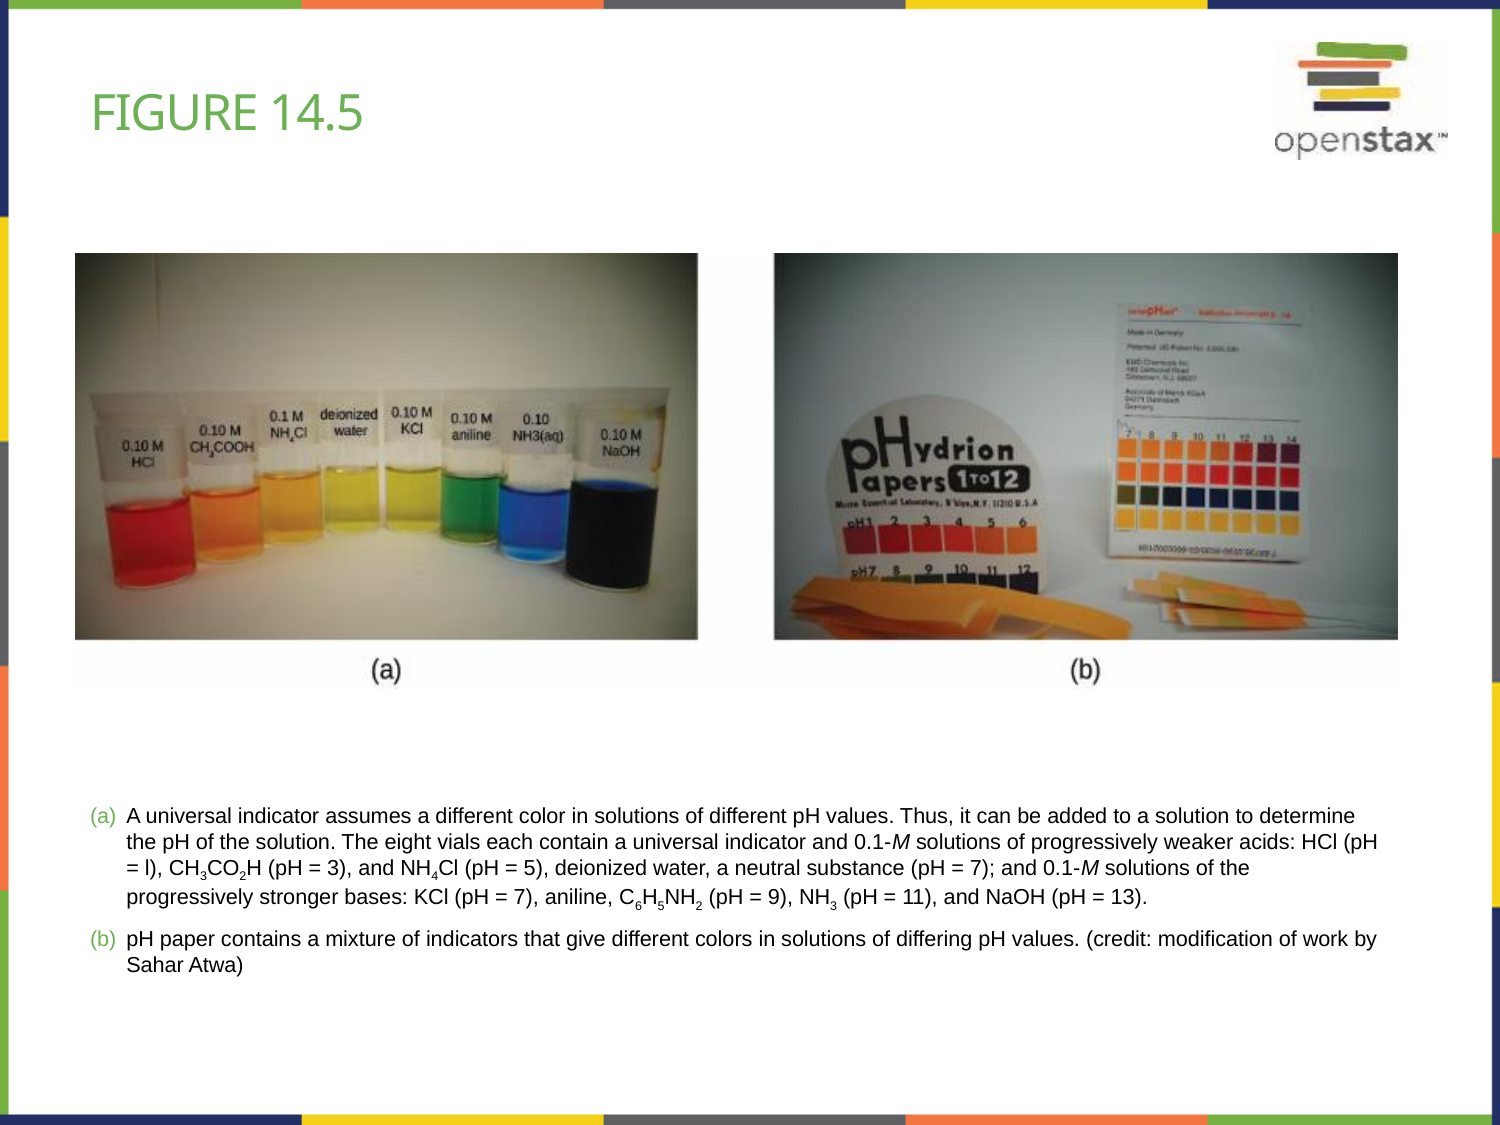

# Figure 14.5
A universal indicator assumes a different color in solutions of different pH values. Thus, it can be added to a solution to determine the pH of the solution. The eight vials each contain a universal indicator and 0.1-M solutions of progressively weaker acids: HCl (pH = l), CH3CO2H (pH = 3), and NH4Cl (pH = 5), deionized water, a neutral substance (pH = 7); and 0.1-M solutions of the progressively stronger bases: KCl (pH = 7), aniline, C6H5NH2 (pH = 9), NH3 (pH = 11), and NaOH (pH = 13).
pH paper contains a mixture of indicators that give different colors in solutions of differing pH values. (credit: modification of work by Sahar Atwa)